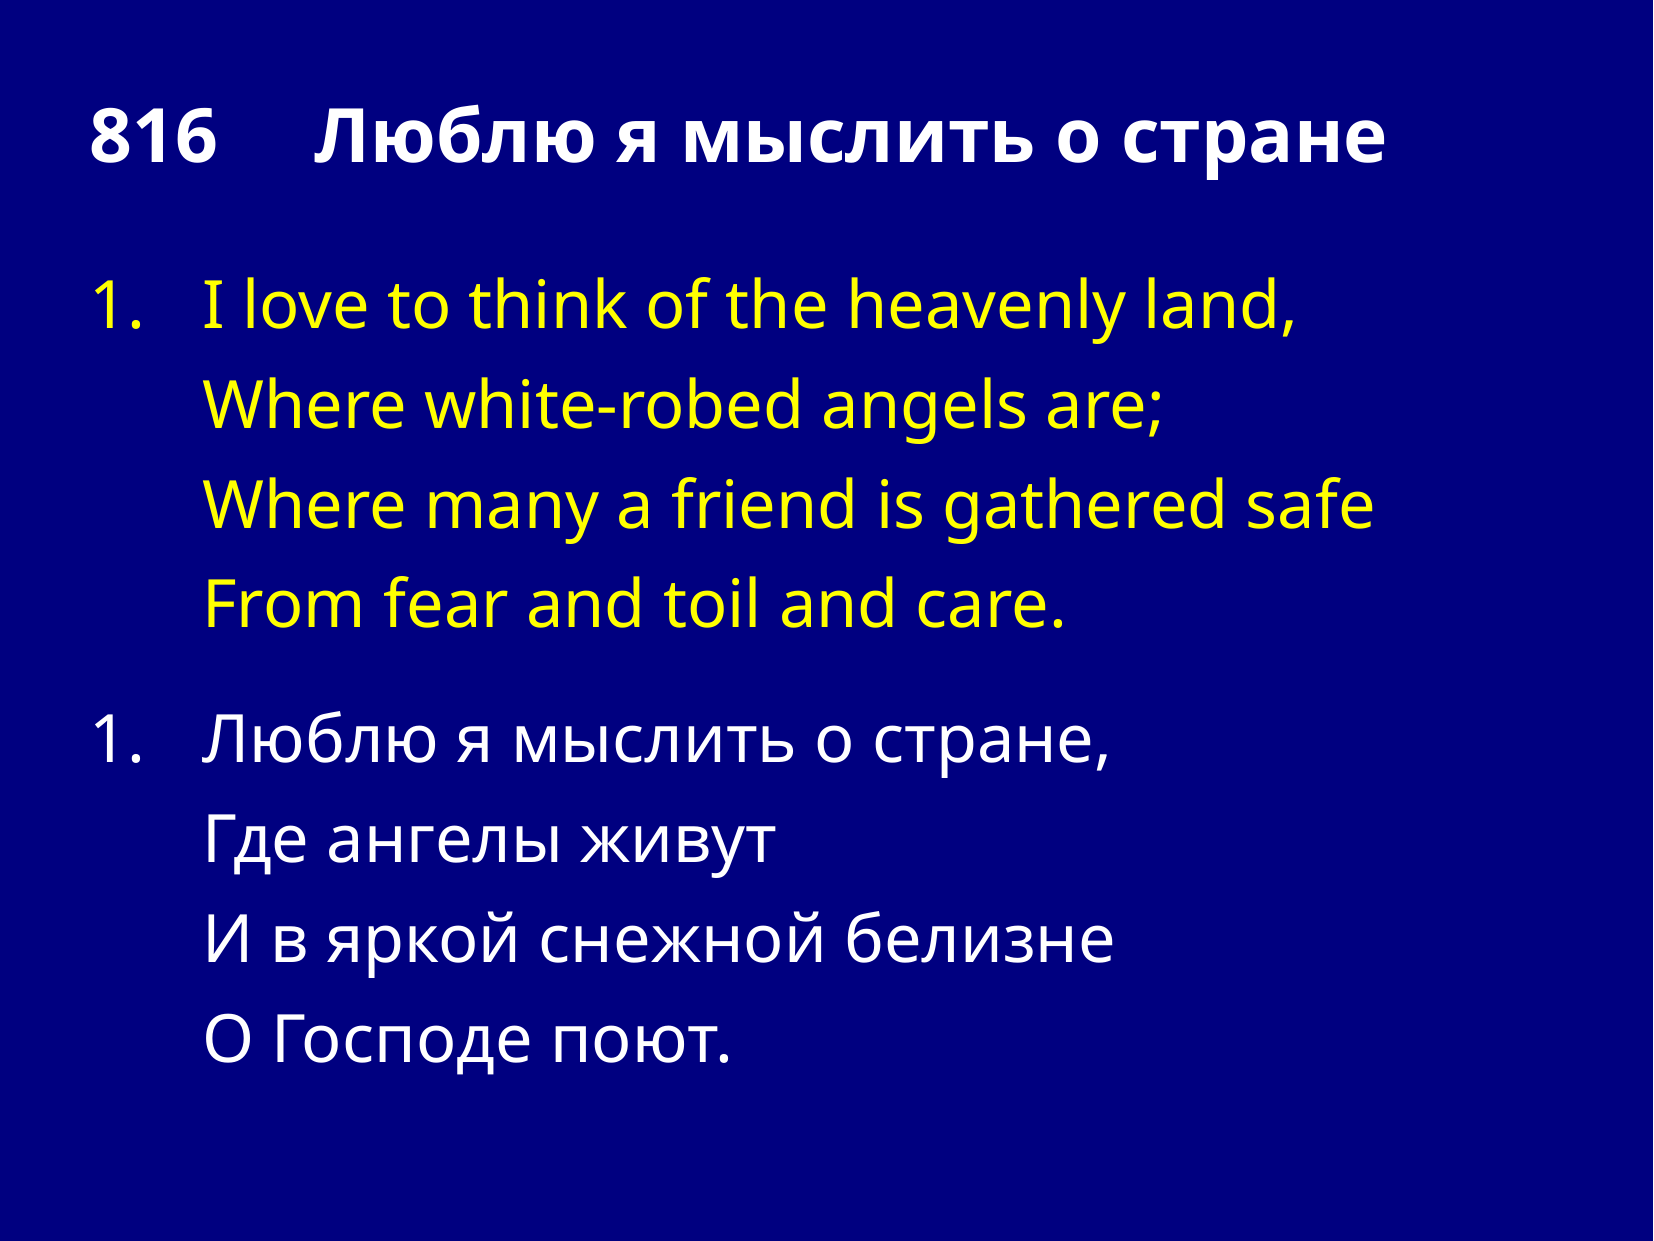

816	Люблю я мыслить о стране
1.	I love to think of the heavenly land,
	Where white-robed angels are;
	Where many a friend is gathered safe
	From fear and toil and care.
1.	Люблю я мыслить о стране,
	Где ангелы живут
	И в яркой снежной белизне
	О Господе поют.